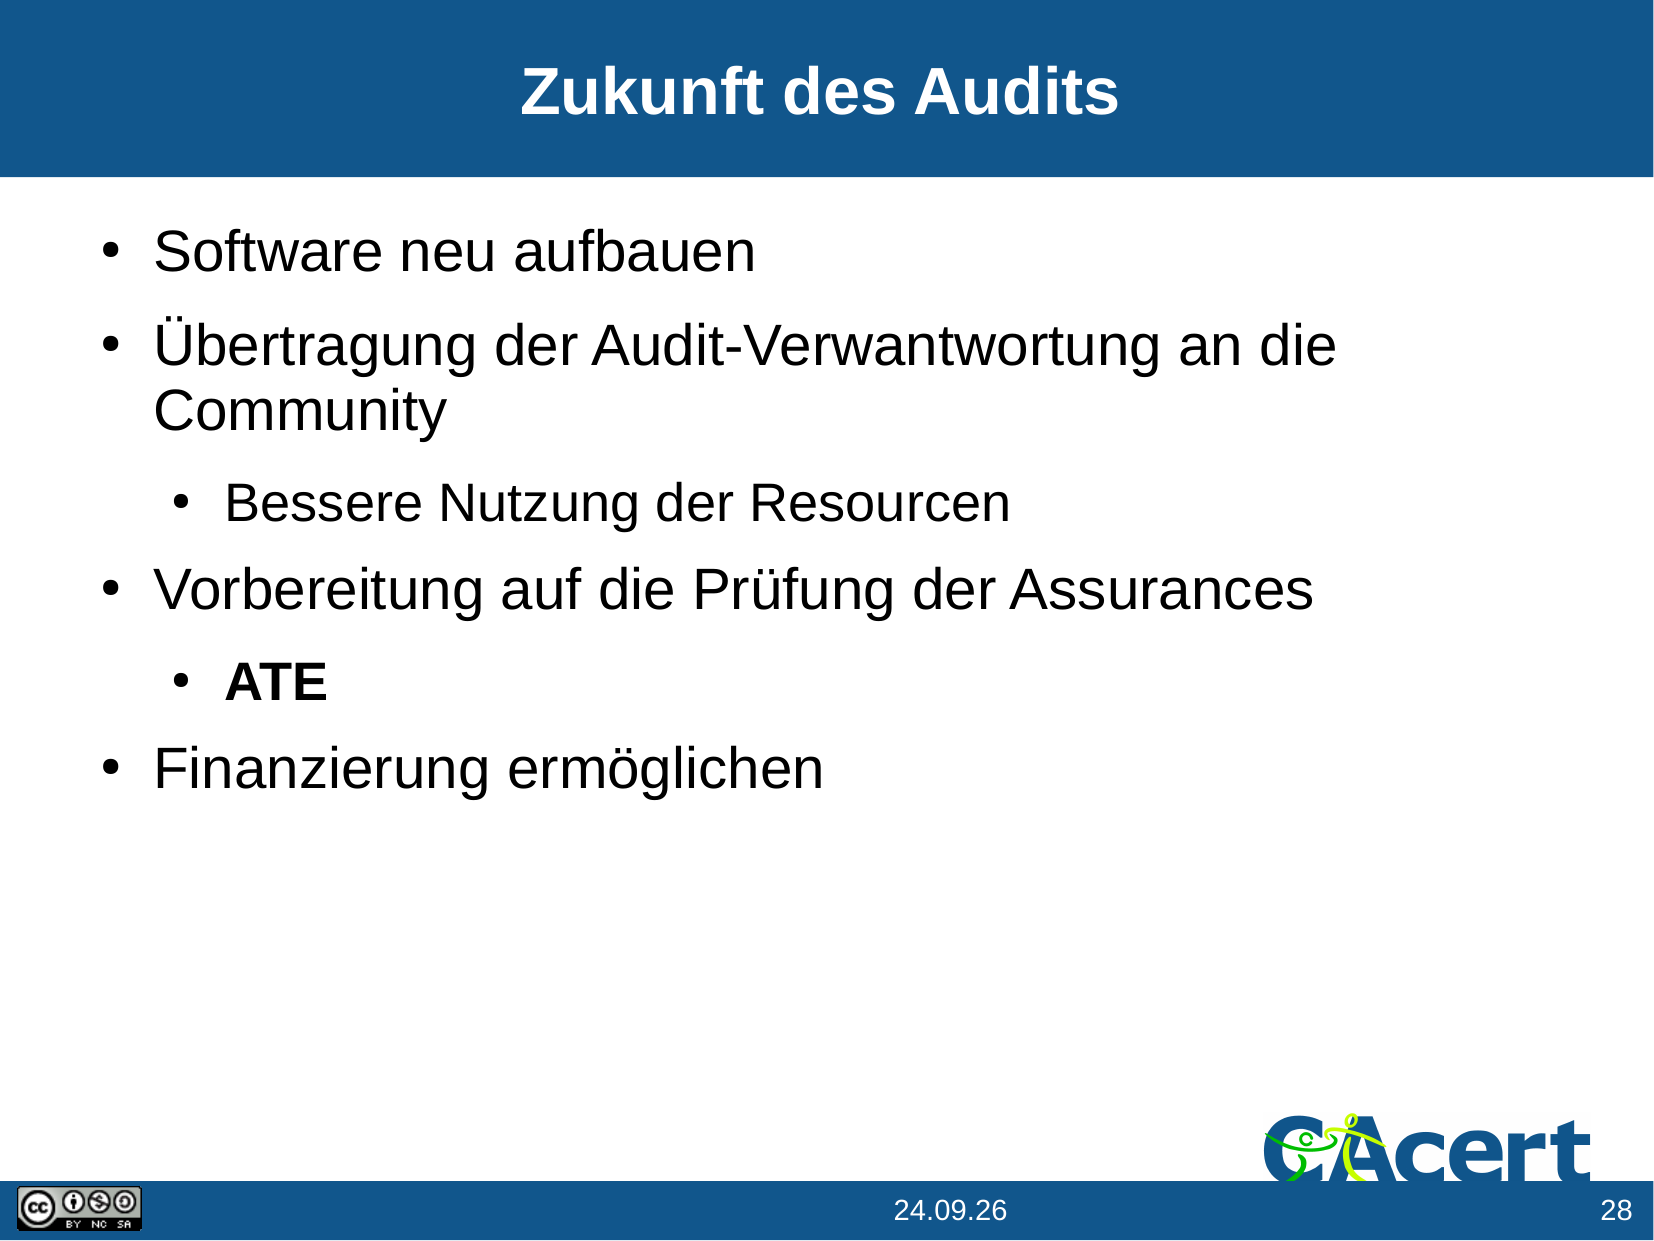

# Zukunft des Audits
Software neu aufbauen
Übertragung der Audit-Verwantwortung an die Community
Bessere Nutzung der Resourcen
Vorbereitung auf die Prüfung der Assurances
ATE
Finanzierung ermöglichen